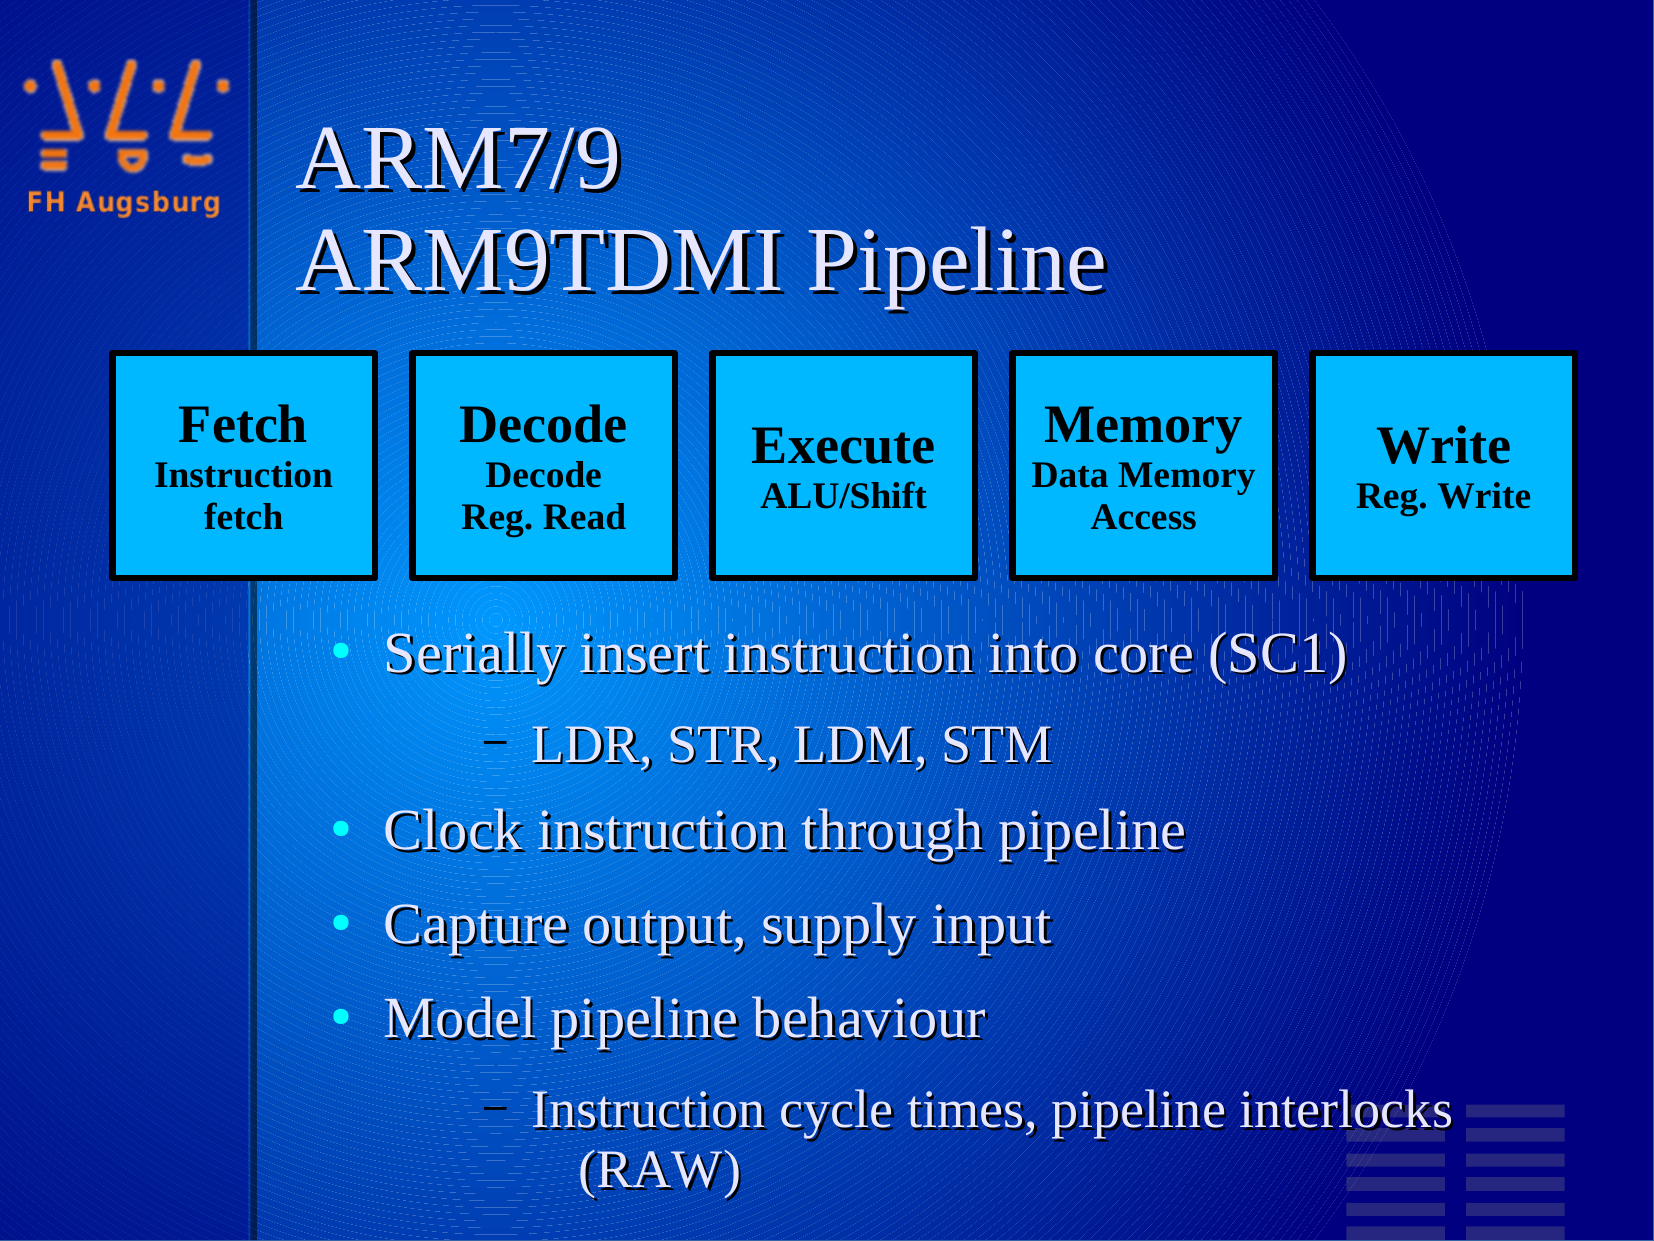

# ARM7/9 ARM9TDMI Pipeline
Fetch
Instruction
fetch
Decode
Decode
Reg. Read
Execute
ALU/Shift
Memory
Data Memory
Access
Write
Reg. Write
Serially insert instruction into core (SC1)
LDR, STR, LDM, STM
Clock instruction through pipeline
Capture output, supply input
Model pipeline behaviour
Instruction cycle times, pipeline interlocks (RAW)